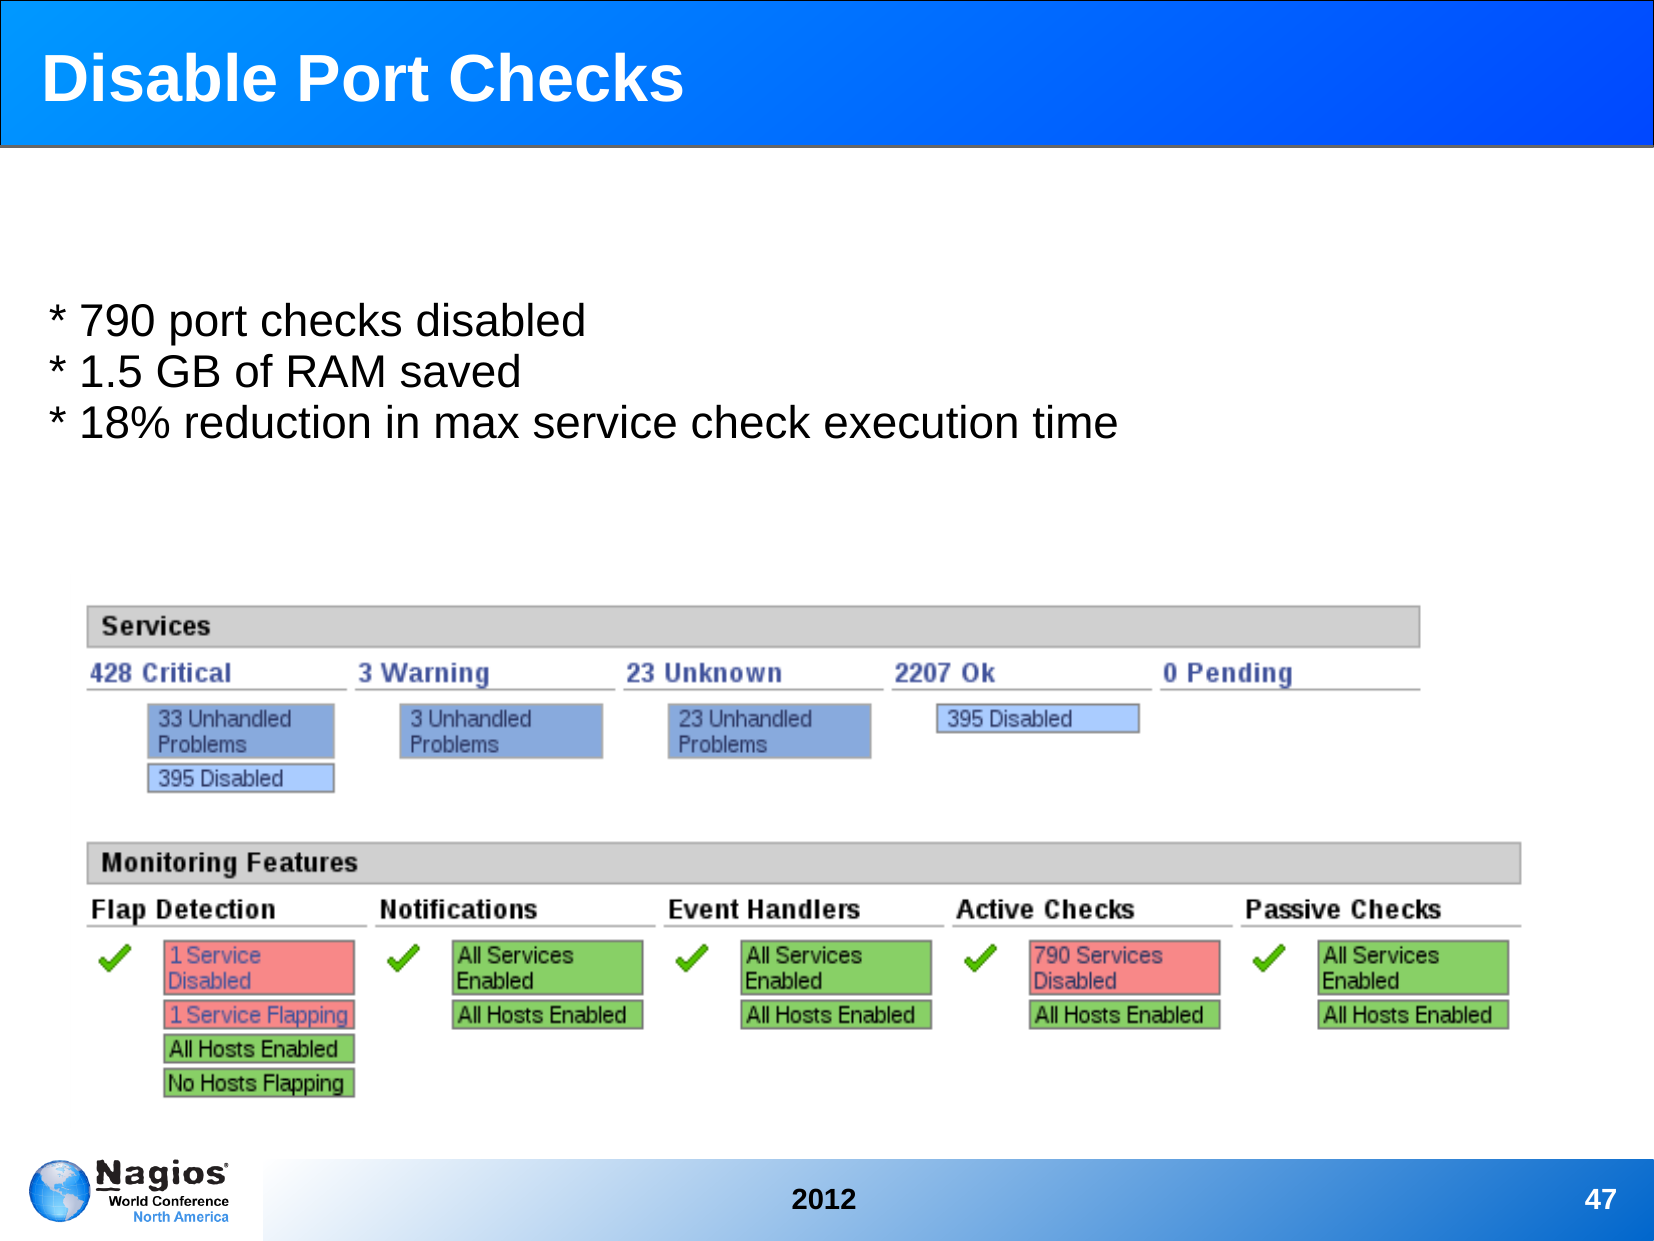

# Disable Port Checks
* 790 port checks disabled
* 1.5 GB of RAM saved
* 18% reduction in max service check execution time
2011
47